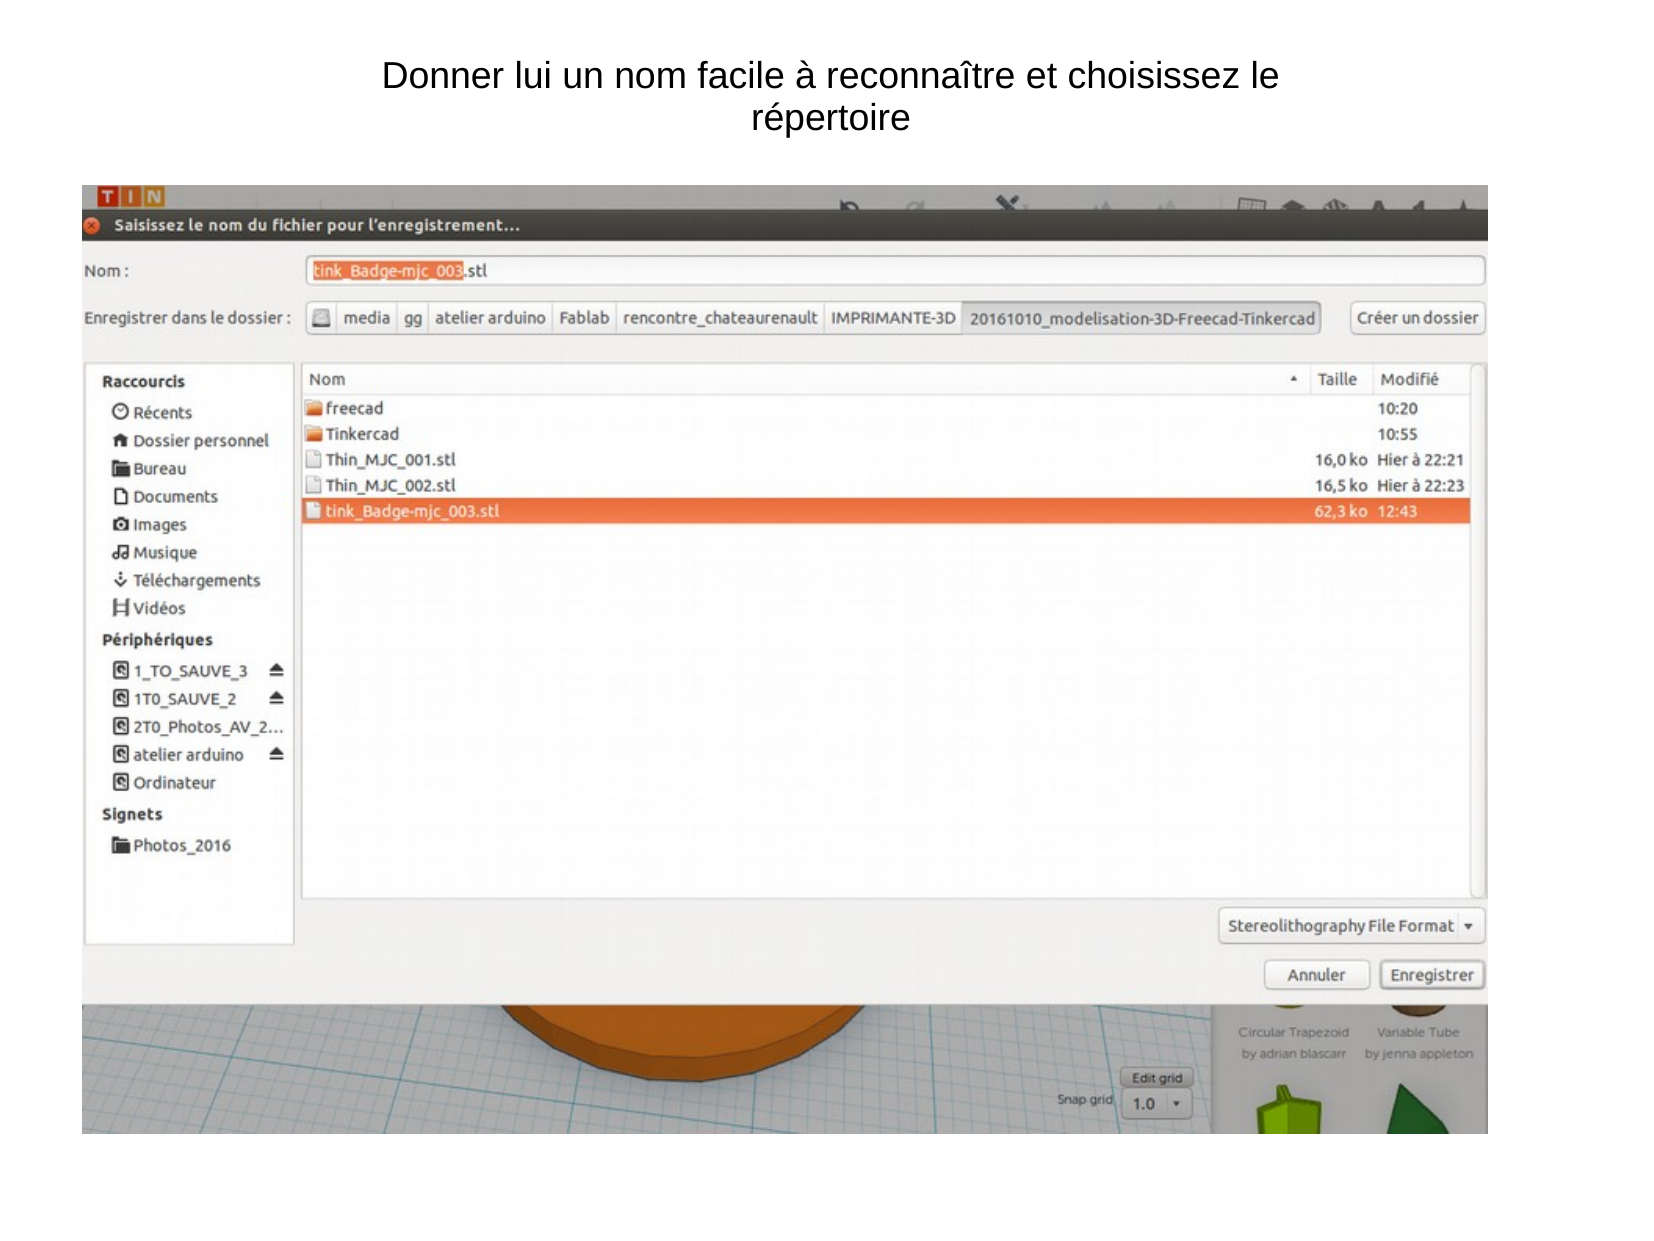

Donner lui un nom facile à reconnaître et choisissez le répertoire